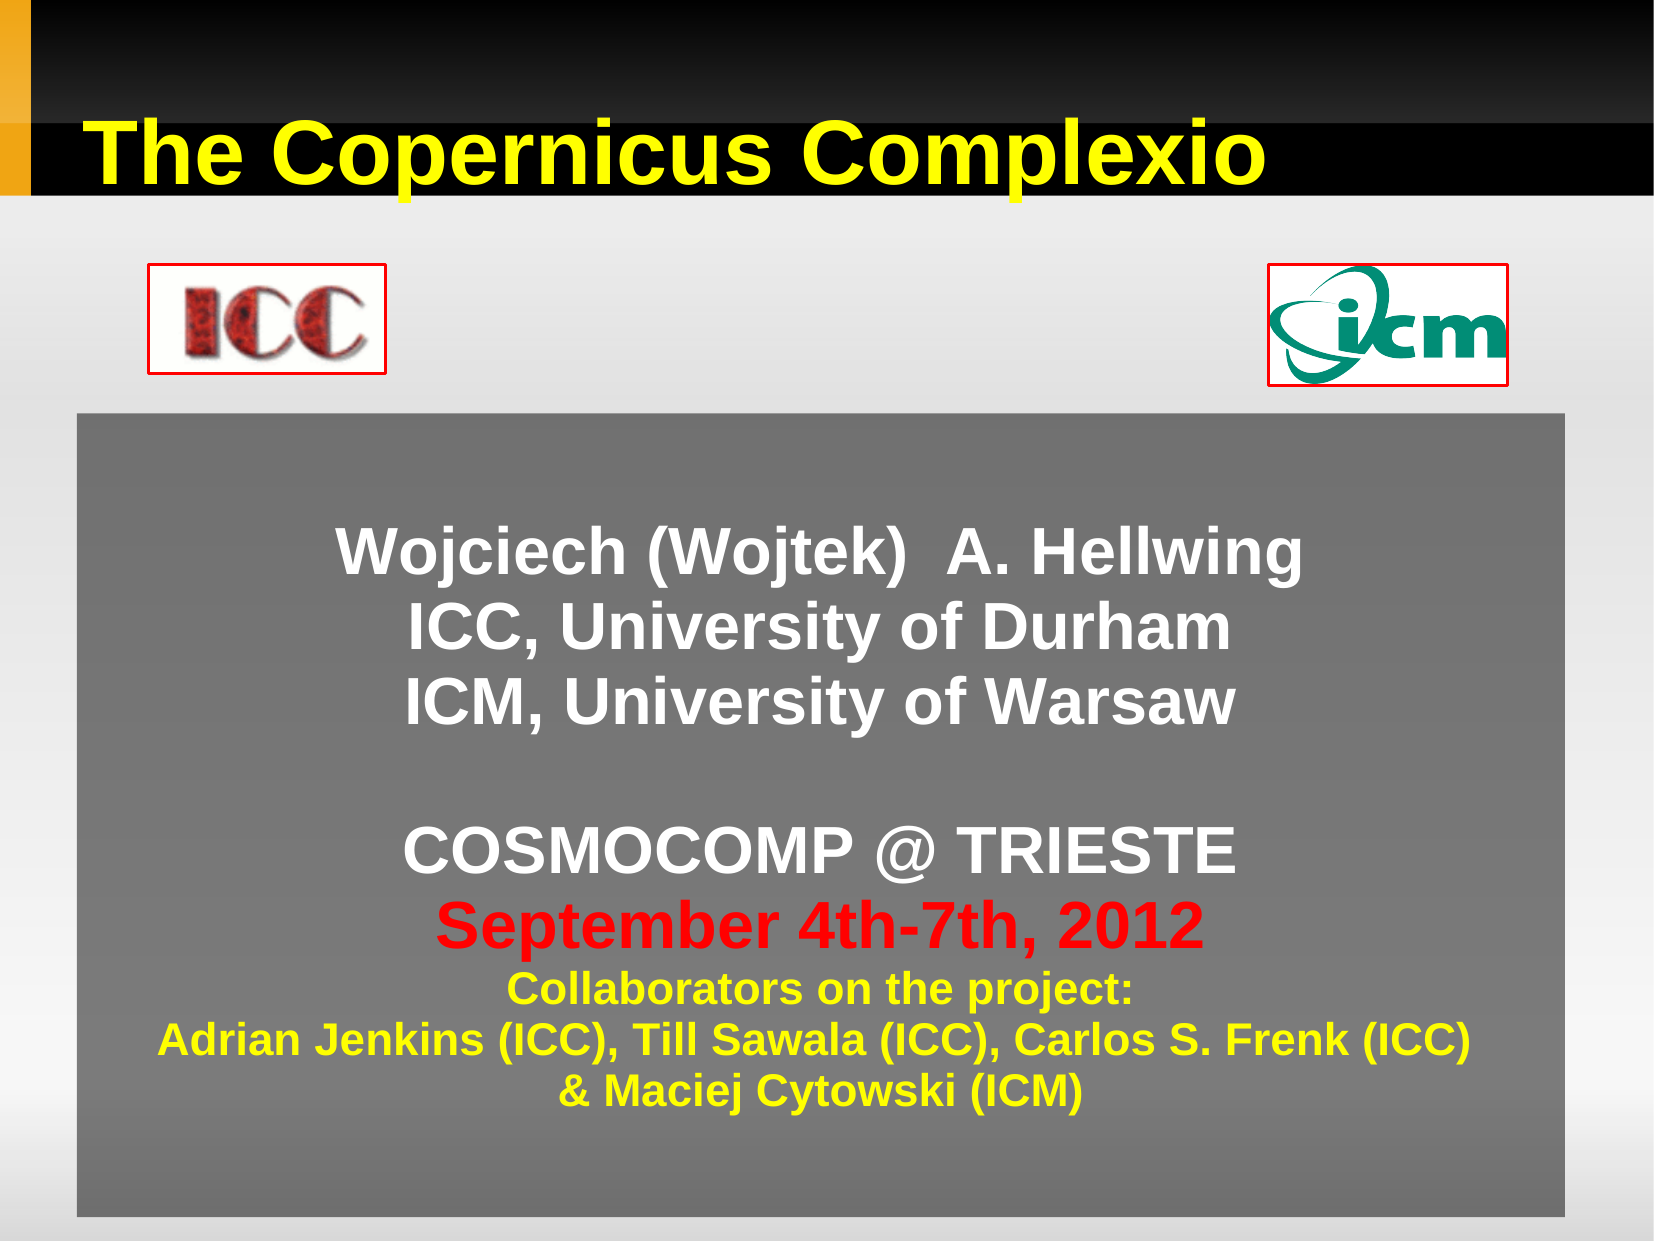

# The Copernicus Complexio
Wojciech (Wojtek) A. Hellwing
ICC, University of Durham
ICM, University of Warsaw
COSMOCOMP @ TRIESTE
September 4th-7th, 2012
Collaborators on the project:
Adrian Jenkins (ICC), Till Sawala (ICC), Carlos S. Frenk (ICC)
& Maciej Cytowski (ICM)